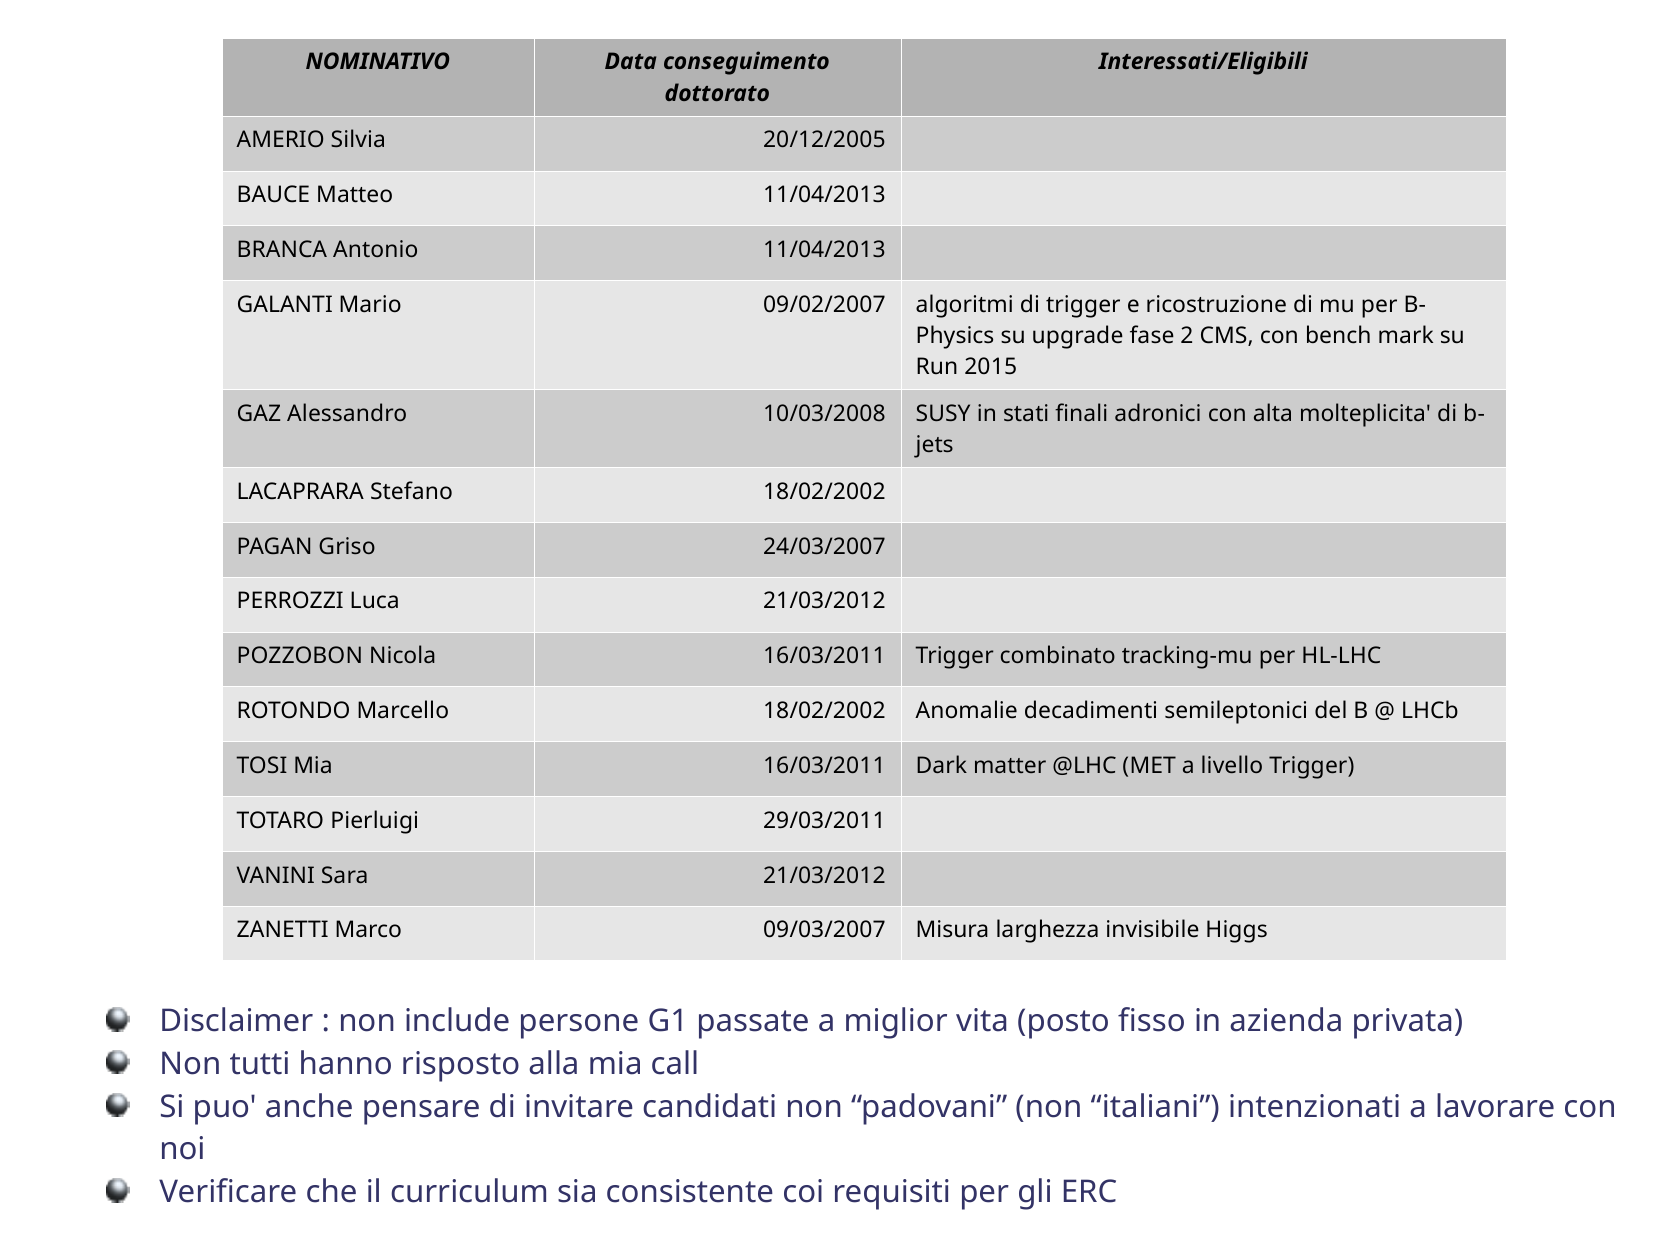

| NOMINATIVO | Data conseguimento dottorato | Interessati/Eligibili |
| --- | --- | --- |
| AMERIO Silvia | 20/12/2005 | |
| BAUCE Matteo | 11/04/2013 | |
| BRANCA Antonio | 11/04/2013 | |
| GALANTI Mario | 09/02/2007 | algoritmi di trigger e ricostruzione di mu per B-Physics su upgrade fase 2 CMS, con bench mark su Run 2015 |
| GAZ Alessandro | 10/03/2008 | SUSY in stati finali adronici con alta molteplicita' di b-jets |
| LACAPRARA Stefano | 18/02/2002 | |
| PAGAN Griso | 24/03/2007 | |
| PERROZZI Luca | 21/03/2012 | |
| POZZOBON Nicola | 16/03/2011 | Trigger combinato tracking-mu per HL-LHC |
| ROTONDO Marcello | 18/02/2002 | Anomalie decadimenti semileptonici del B @ LHCb |
| TOSI Mia | 16/03/2011 | Dark matter @LHC (MET a livello Trigger) |
| TOTARO Pierluigi | 29/03/2011 | |
| VANINI Sara | 21/03/2012 | |
| ZANETTI Marco | 09/03/2007 | Misura larghezza invisibile Higgs |
# Eligibili a Padova
Disclaimer : non include persone G1 passate a miglior vita (posto fisso in azienda privata)
Non tutti hanno risposto alla mia call
Si puo' anche pensare di invitare candidati non “padovani” (non “italiani”) intenzionati a lavorare con noi
Verificare che il curriculum sia consistente coi requisiti per gli ERC